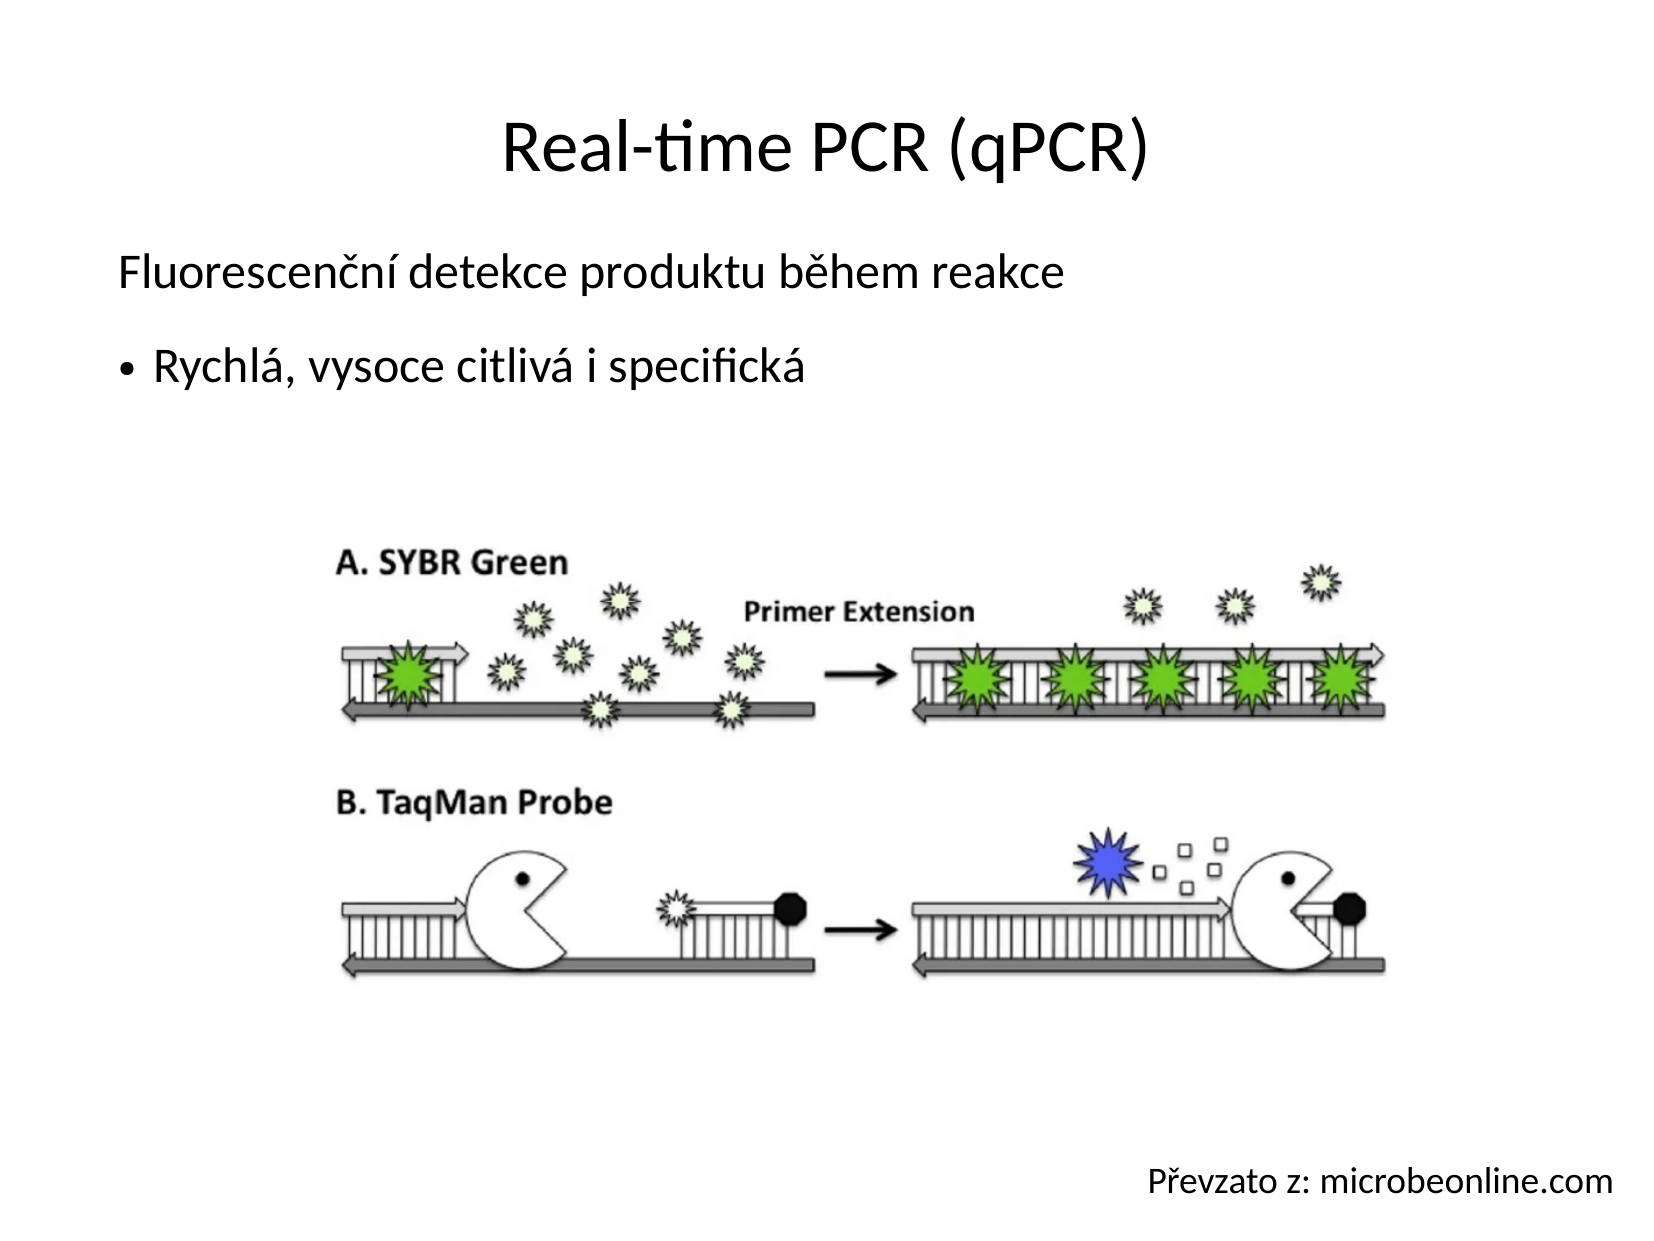

# Real-time PCR (qPCR)
Fluorescenční detekce produktu během reakce
Rychlá, vysoce citlivá i specifická
Převzato z: microbeonline.com